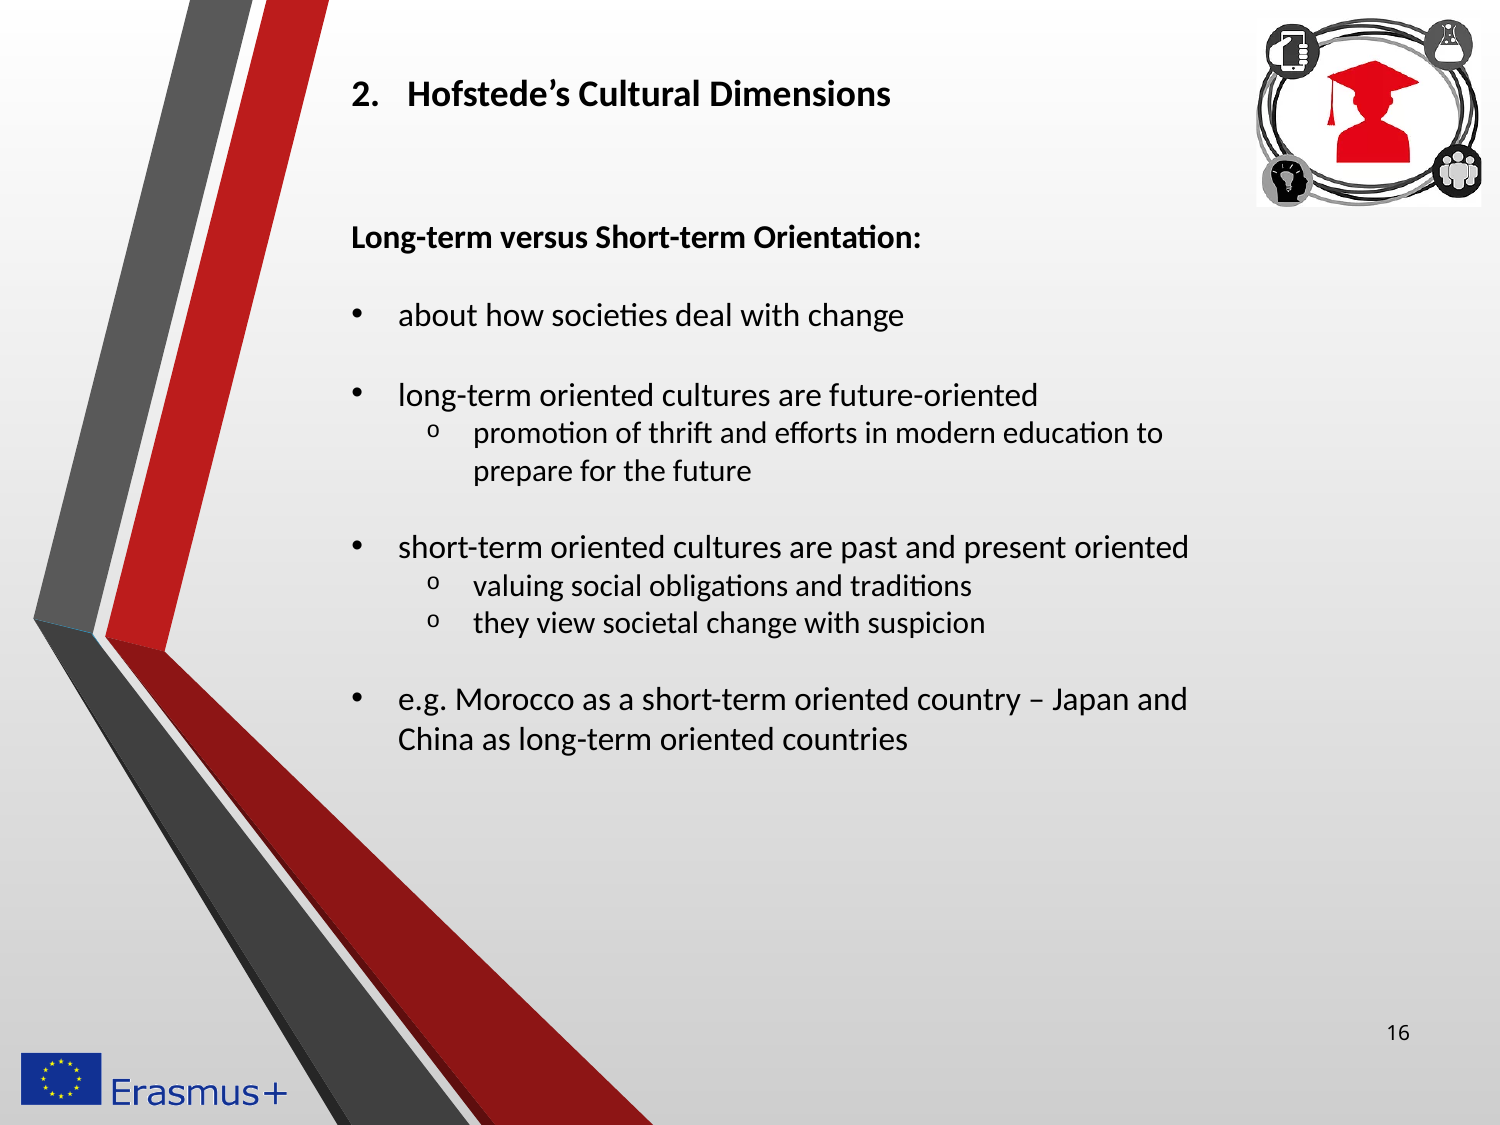

Hofstede’s Cultural Dimensions
Long-term versus Short-term Orientation:
about how societies deal with change
long-term oriented cultures are future-oriented
promotion of thrift and efforts in modern education to prepare for the future
short-term oriented cultures are past and present oriented
valuing social obligations and traditions
they view societal change with suspicion
e.g. Morocco as a short-term oriented country – Japan and China as long-term oriented countries